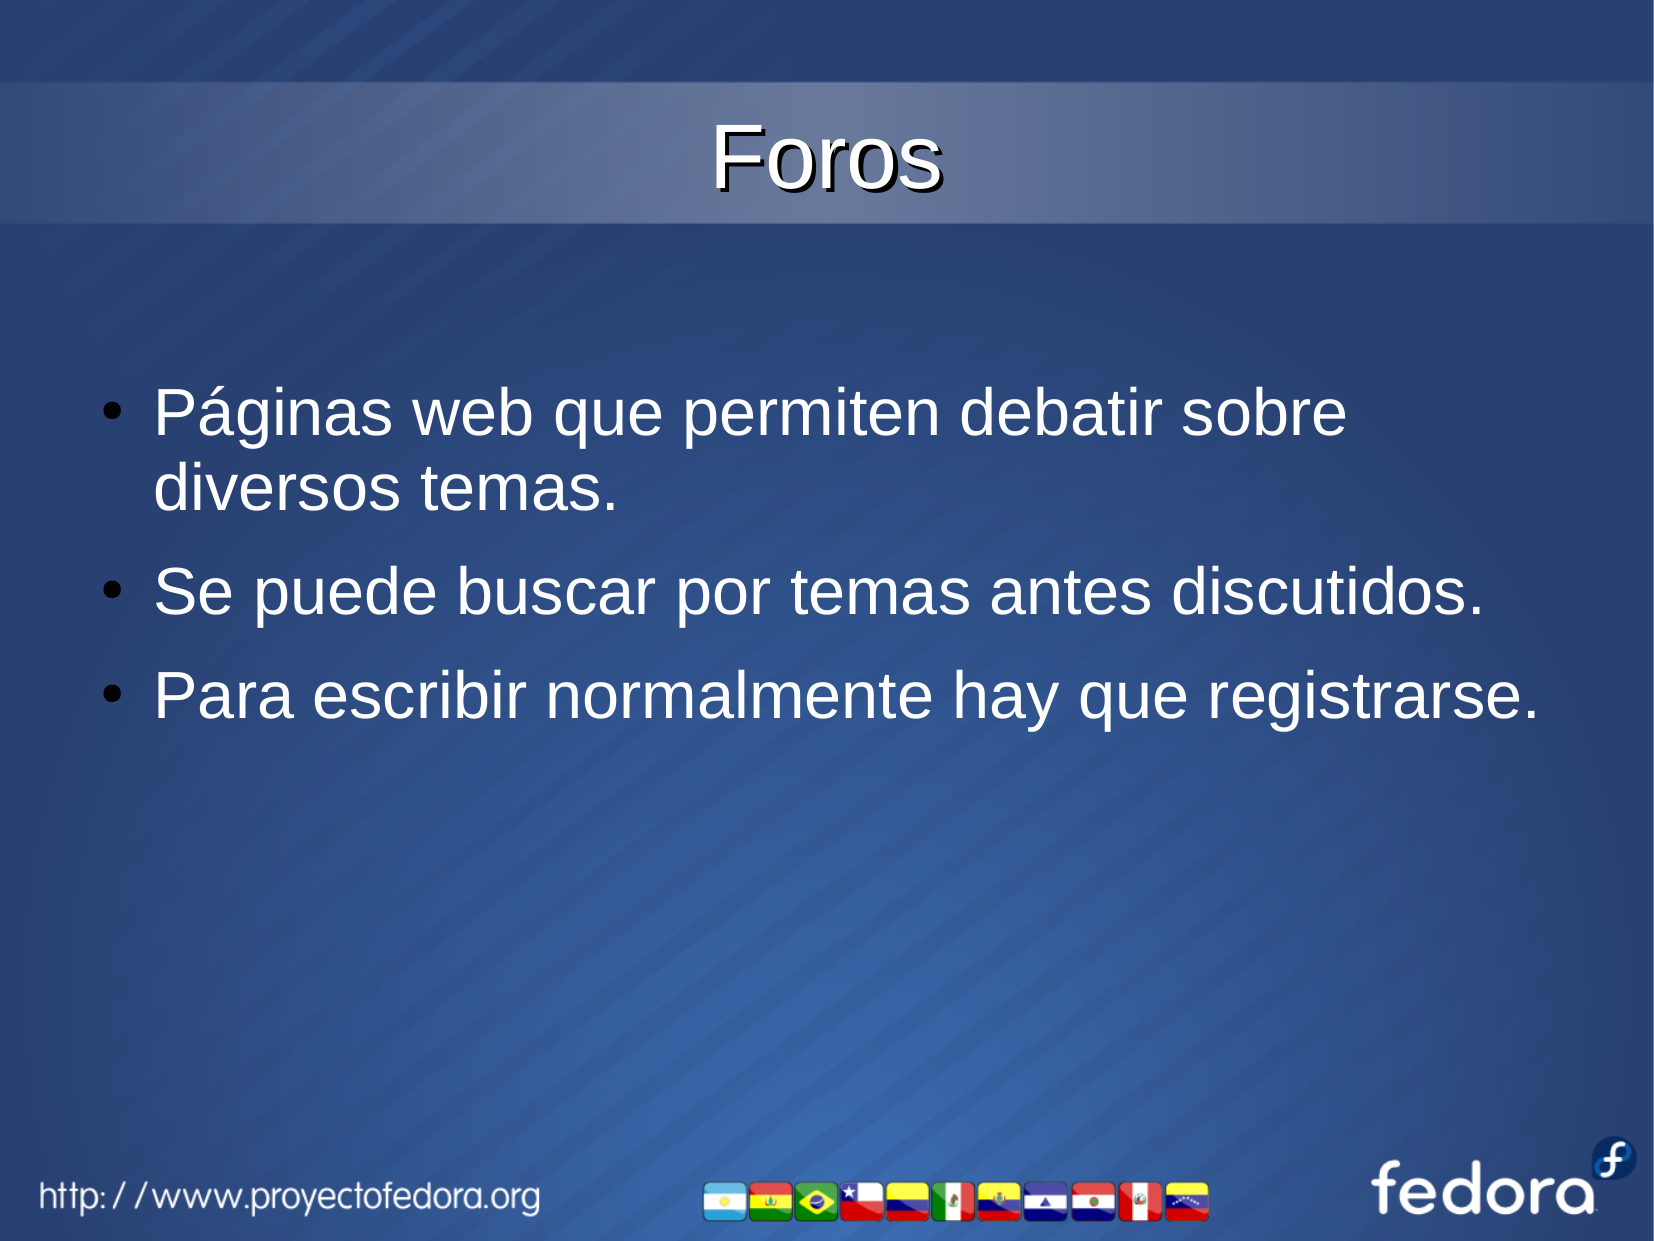

# Foros
Páginas web que permiten debatir sobre diversos temas.
Se puede buscar por temas antes discutidos.
Para escribir normalmente hay que registrarse.